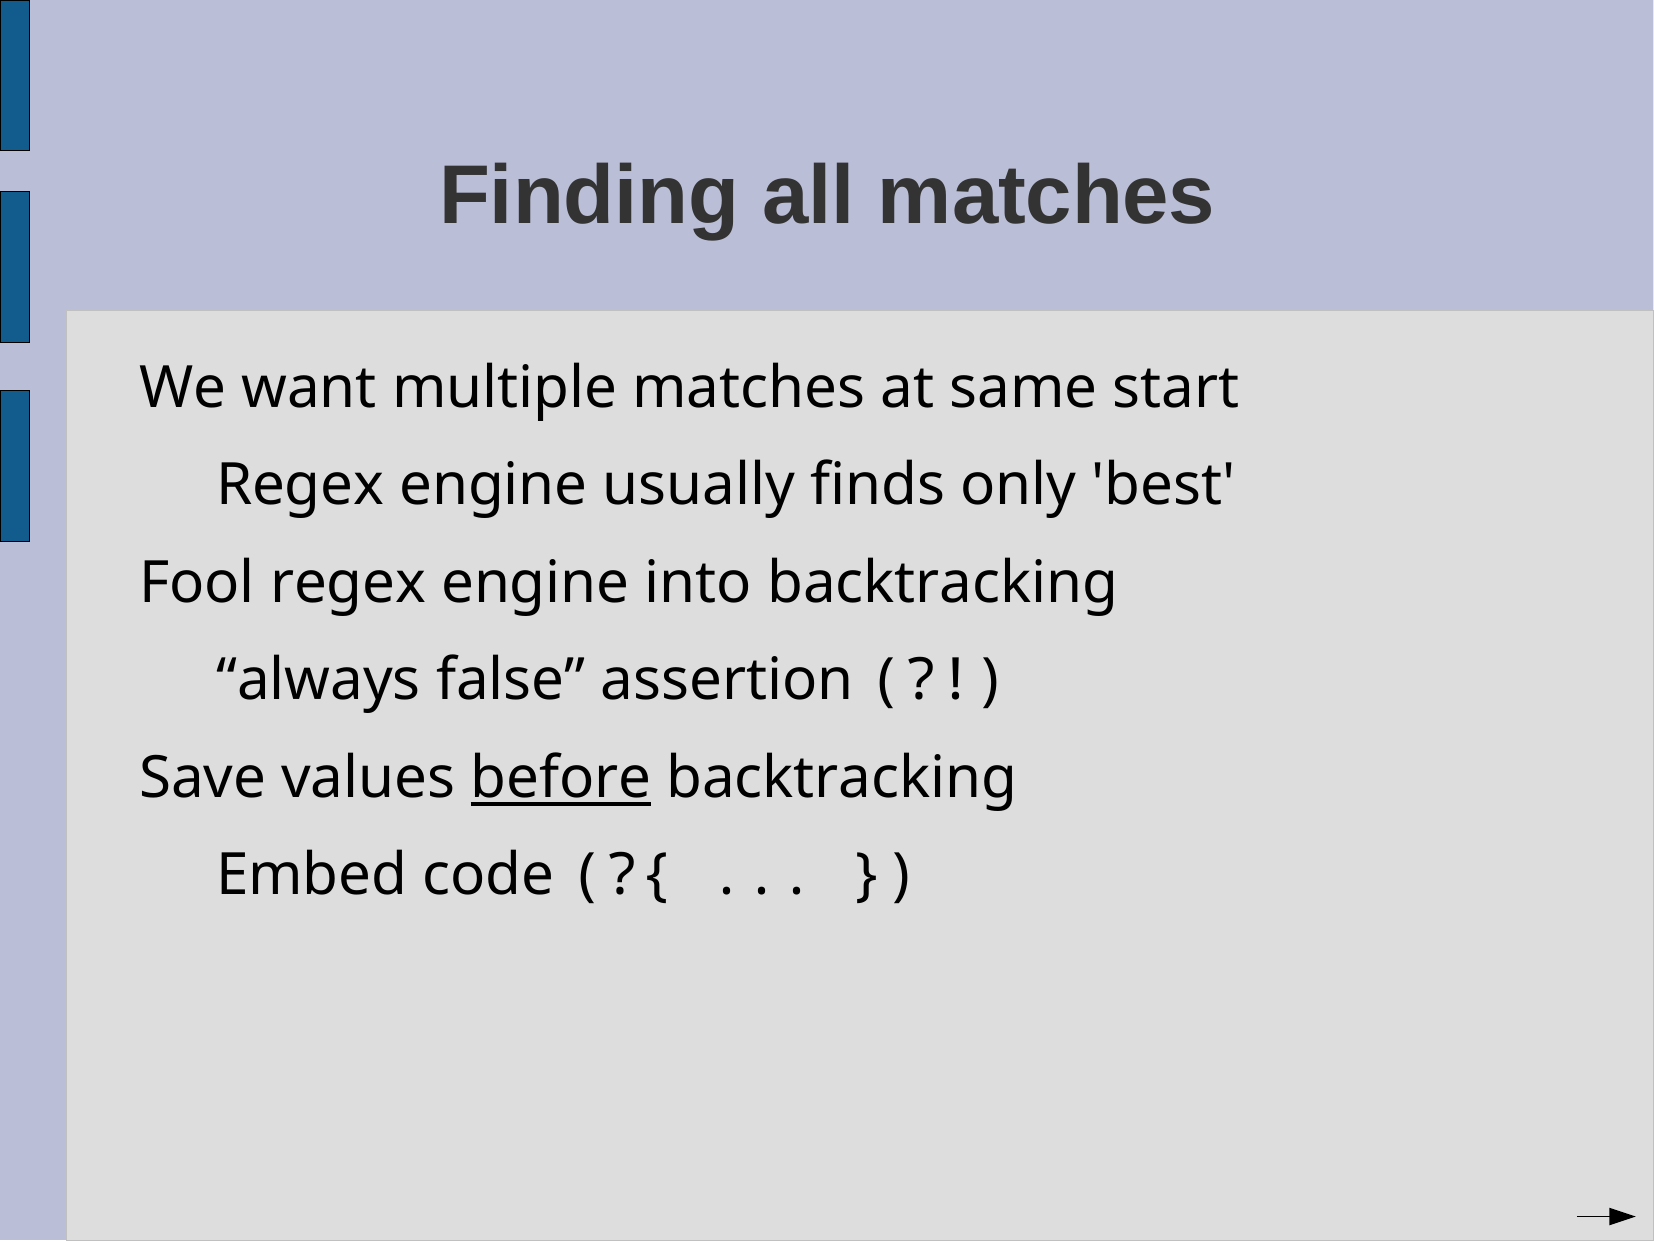

# Finding all matches
We want multiple matches at same start
Regex engine usually finds only 'best'
Fool regex engine into backtracking
“always false” assertion (?!)
Save values before backtracking
Embed code (?{ ... })